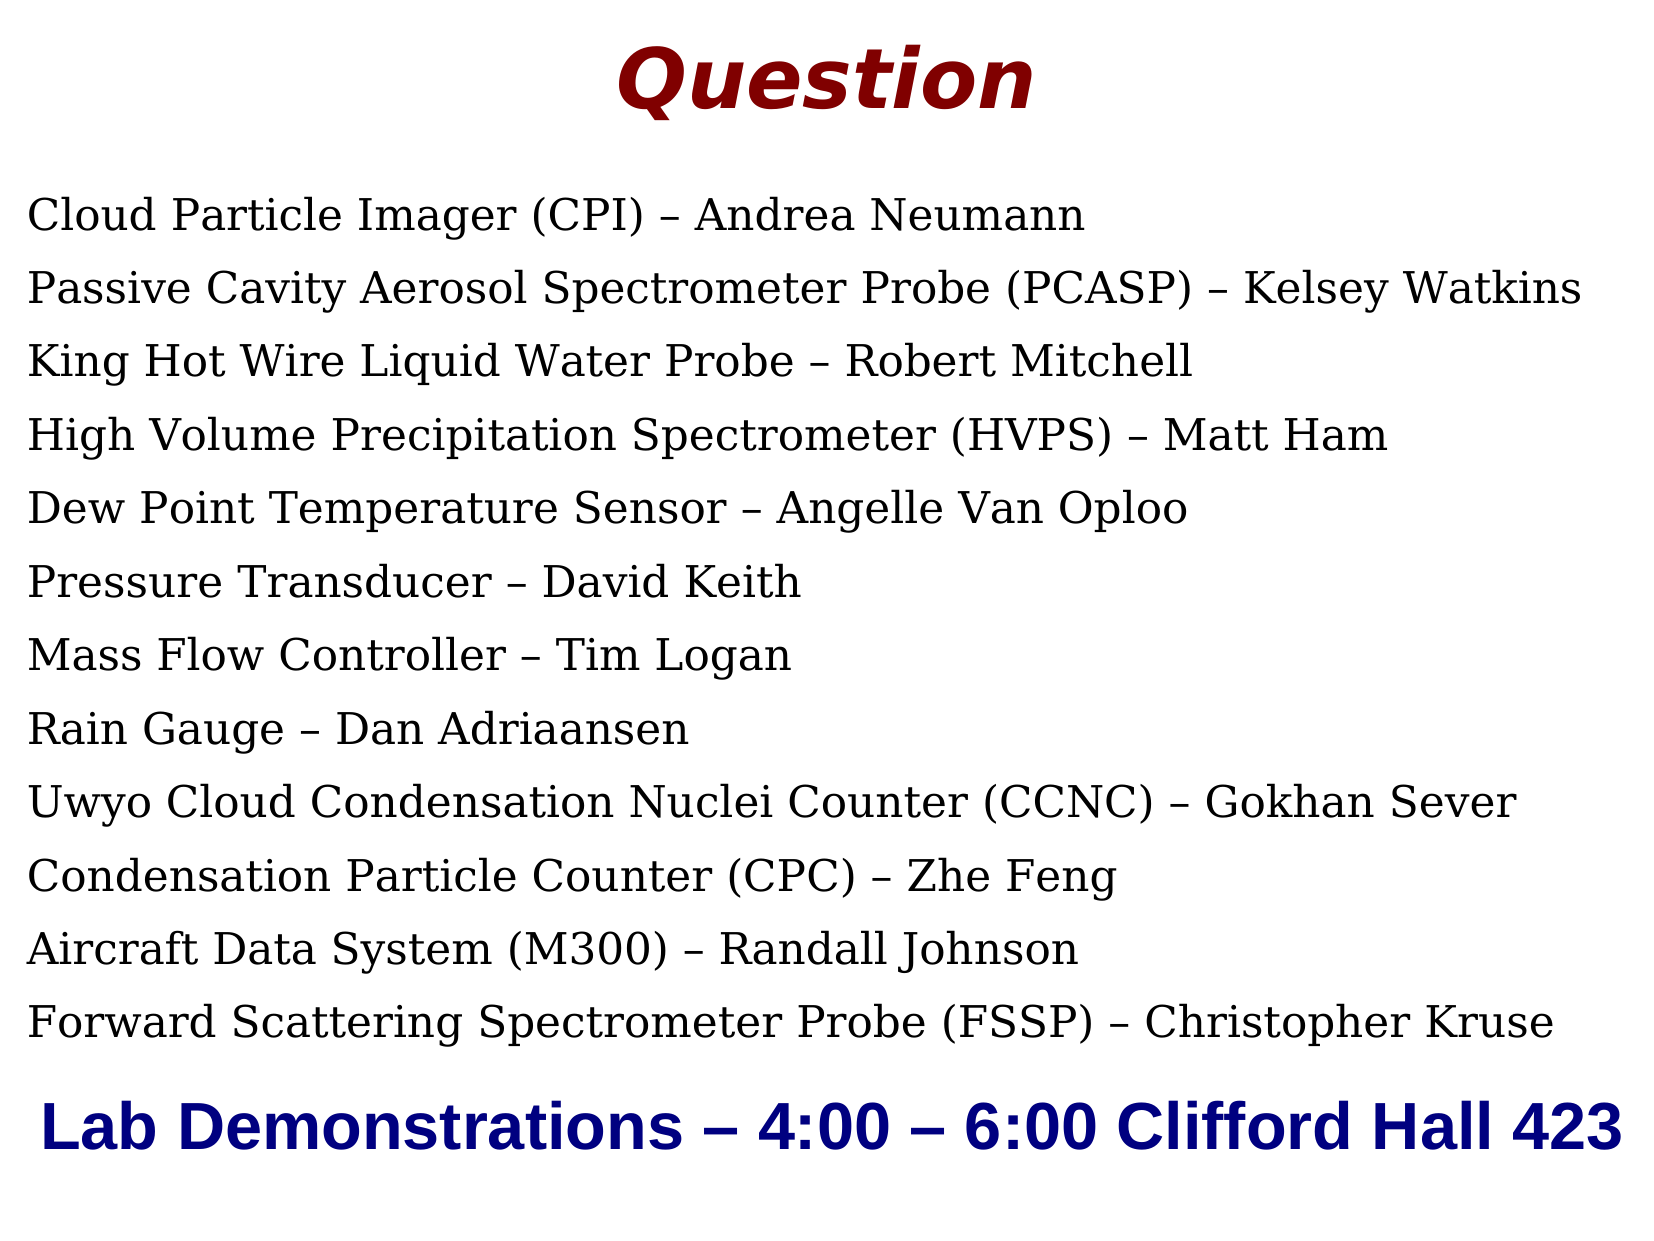

Question
Cloud Particle Imager (CPI) – Andrea Neumann
Passive Cavity Aerosol Spectrometer Probe (PCASP) – Kelsey Watkins
King Hot Wire Liquid Water Probe – Robert Mitchell
High Volume Precipitation Spectrometer (HVPS) – Matt Ham
Dew Point Temperature Sensor – Angelle Van Oploo
Pressure Transducer – David Keith
Mass Flow Controller – Tim Logan
Rain Gauge – Dan Adriaansen
Uwyo Cloud Condensation Nuclei Counter (CCNC) – Gokhan Sever
Condensation Particle Counter (CPC) – Zhe Feng
Aircraft Data System (M300) – Randall Johnson
Forward Scattering Spectrometer Probe (FSSP) – Christopher Kruse
Lab Demonstrations – 4:00 – 6:00 Clifford Hall 423